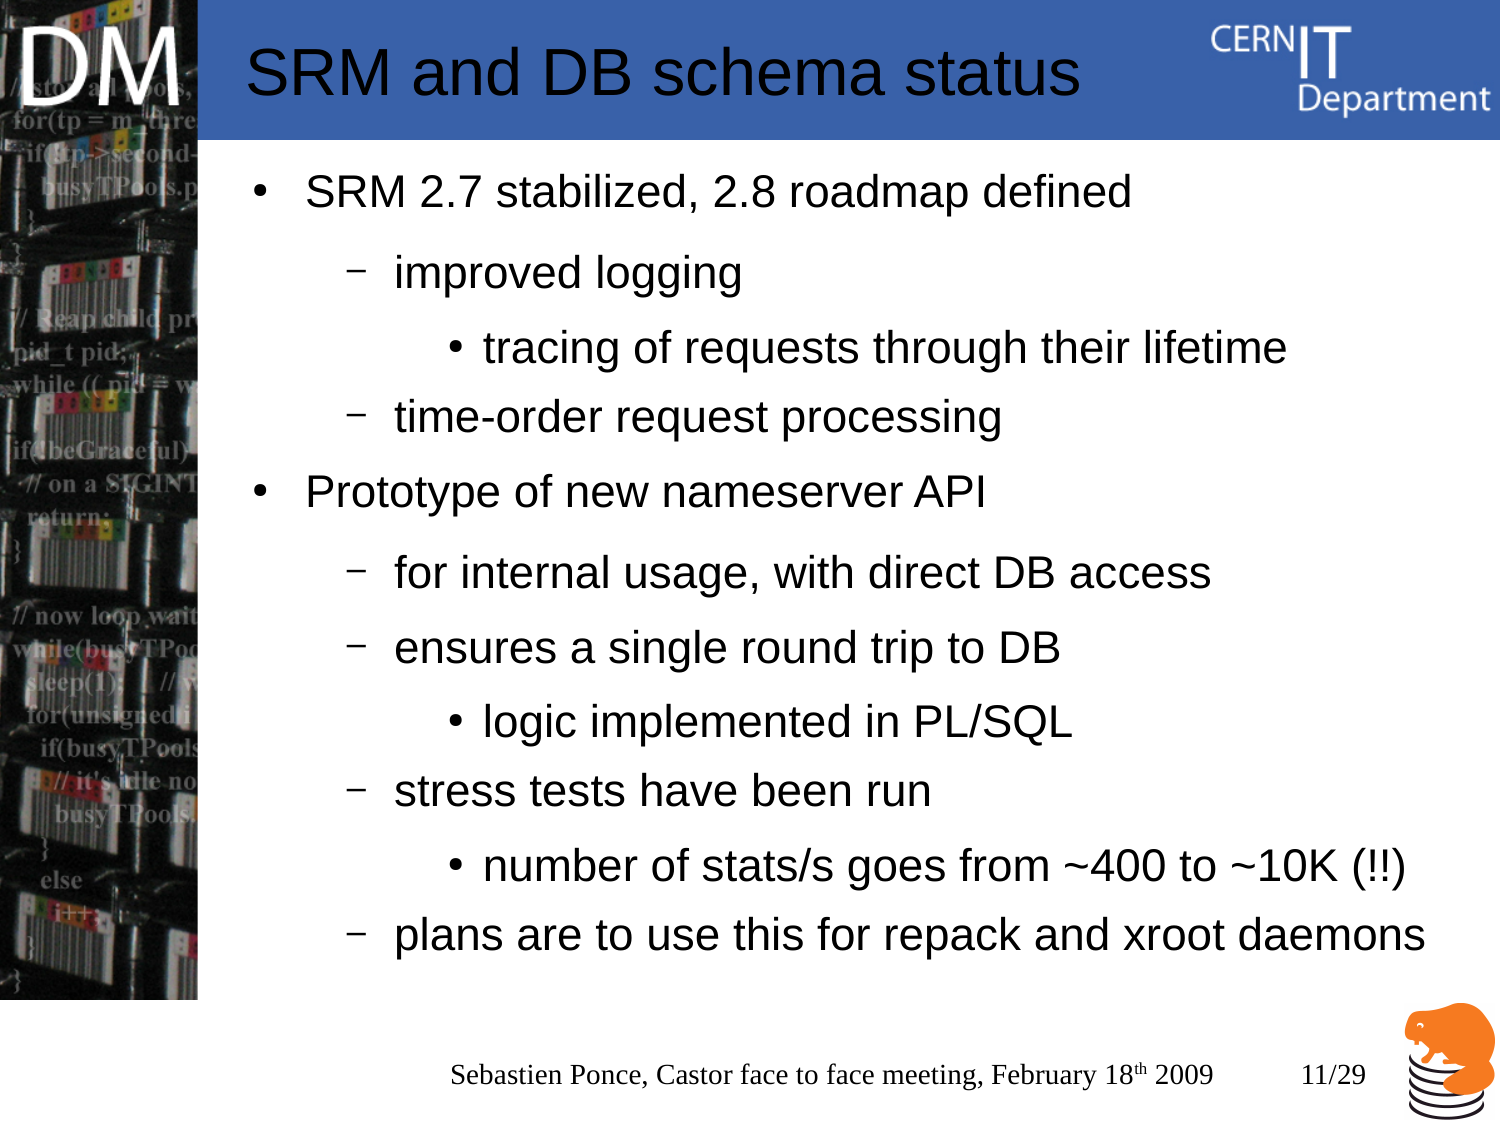

# SRM and DB schema status
SRM 2.7 stabilized, 2.8 roadmap defined
improved logging
tracing of requests through their lifetime
time-order request processing
Prototype of new nameserver API
for internal usage, with direct DB access
ensures a single round trip to DB
logic implemented in PL/SQL
stress tests have been run
number of stats/s goes from ~400 to ~10K (!!)
plans are to use this for repack and xroot daemons